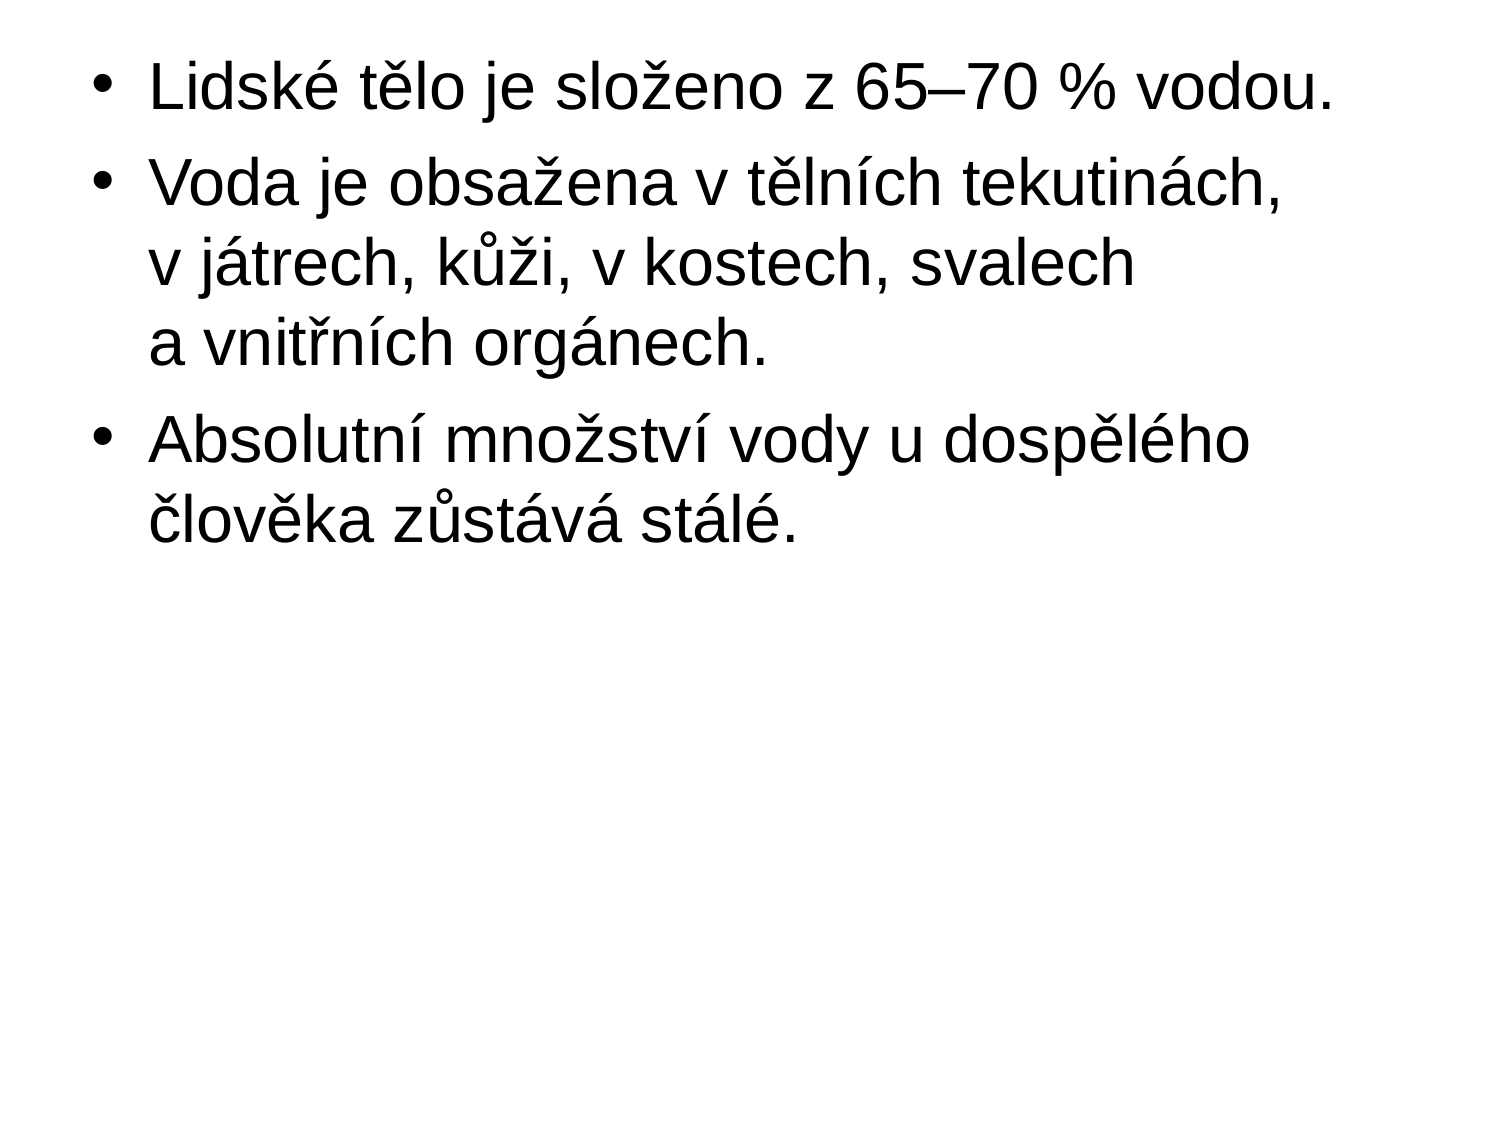

# Lidské tělo je složeno z 65–70 % vodou.
Voda je obsažena v tělních tekutinách,
v játrech, kůži, v kostech, svalech
a vnitřních orgánech.
Absolutní množství vody u dospělého člověka zůstává stálé.